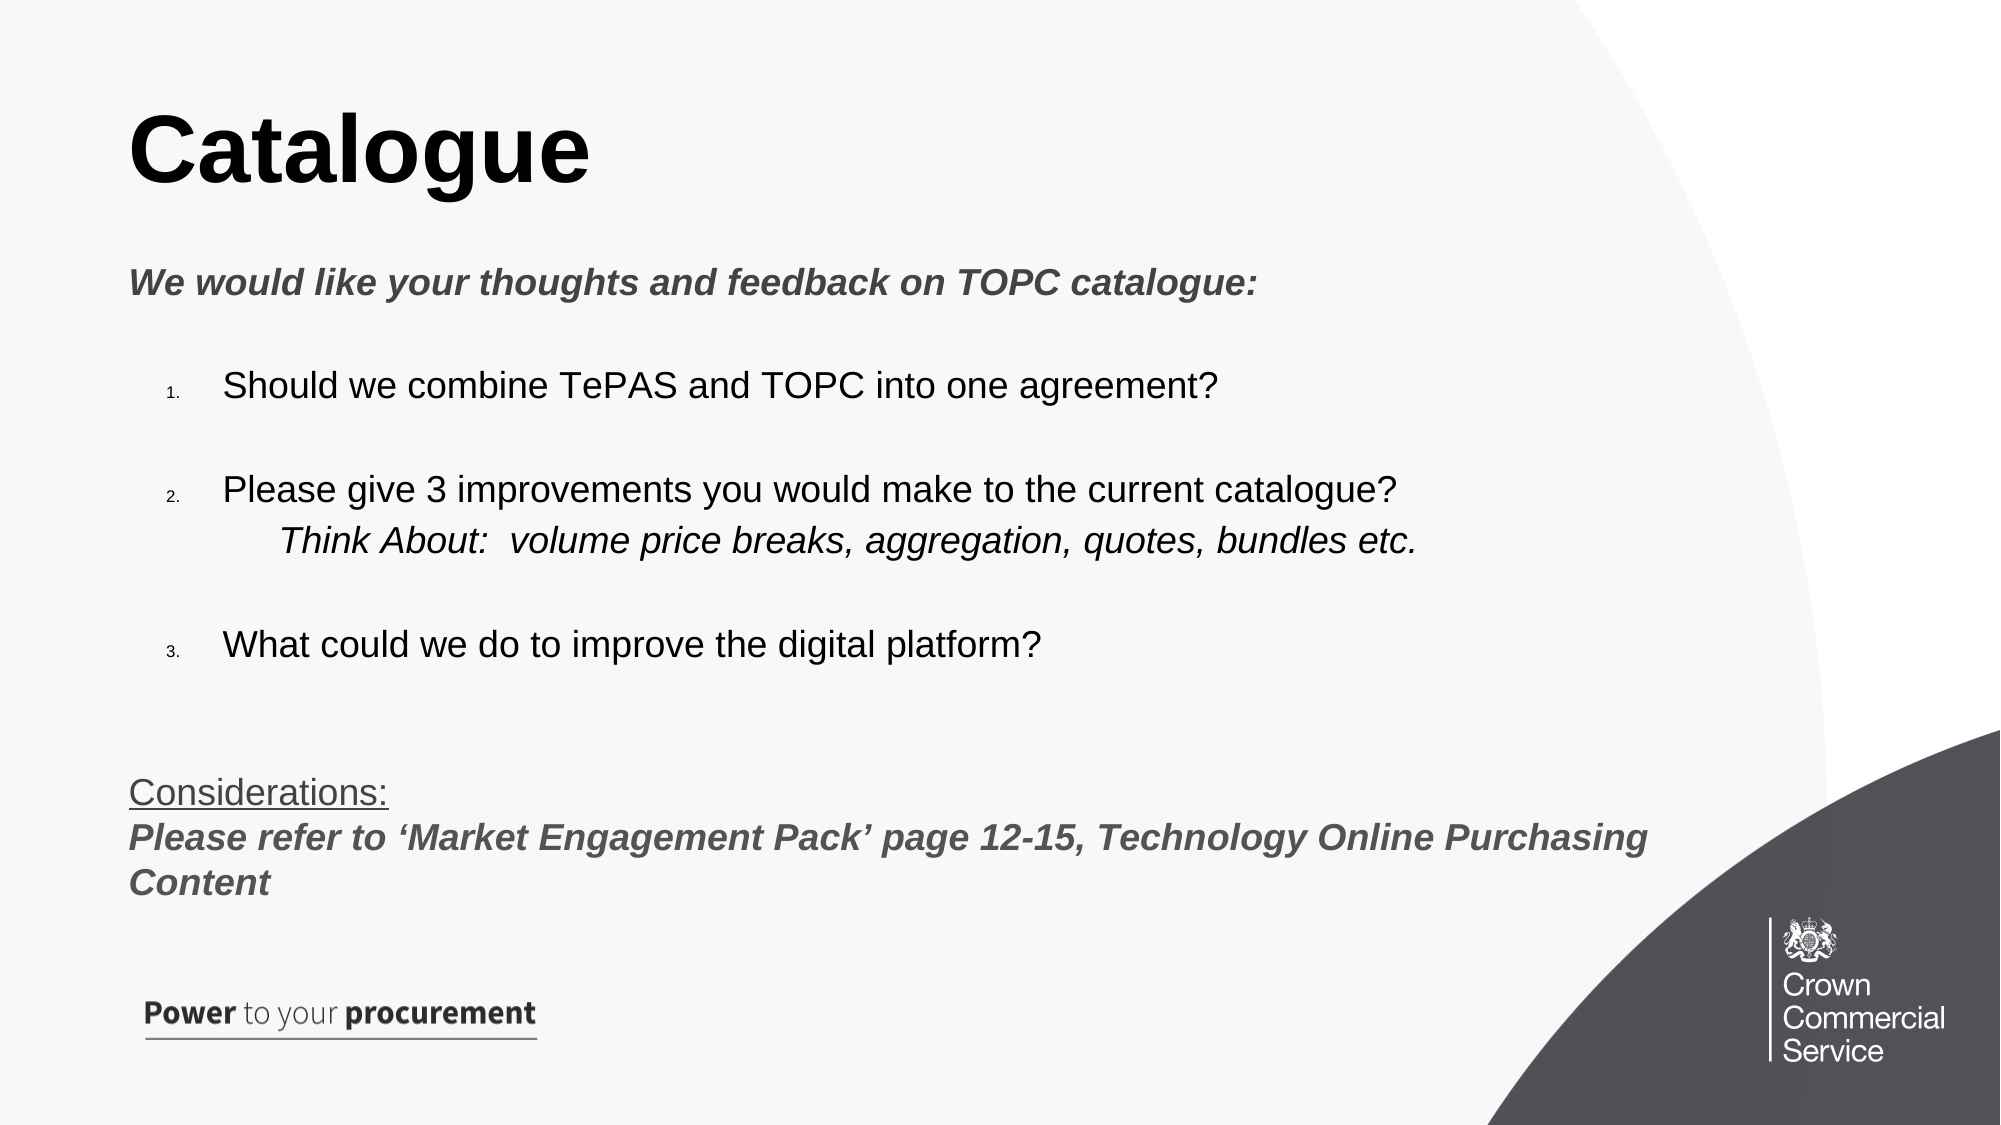

# Catalogue
We would like your thoughts and feedback on TOPC catalogue:
Should we combine TePAS and TOPC into one agreement?
Please give 3 improvements you would make to the current catalogue?
Think About: volume price breaks, aggregation, quotes, bundles etc.
What could we do to improve the digital platform?
Considerations:
Please refer to ‘Market Engagement Pack’ page 12-15, Technology Online Purchasing Content